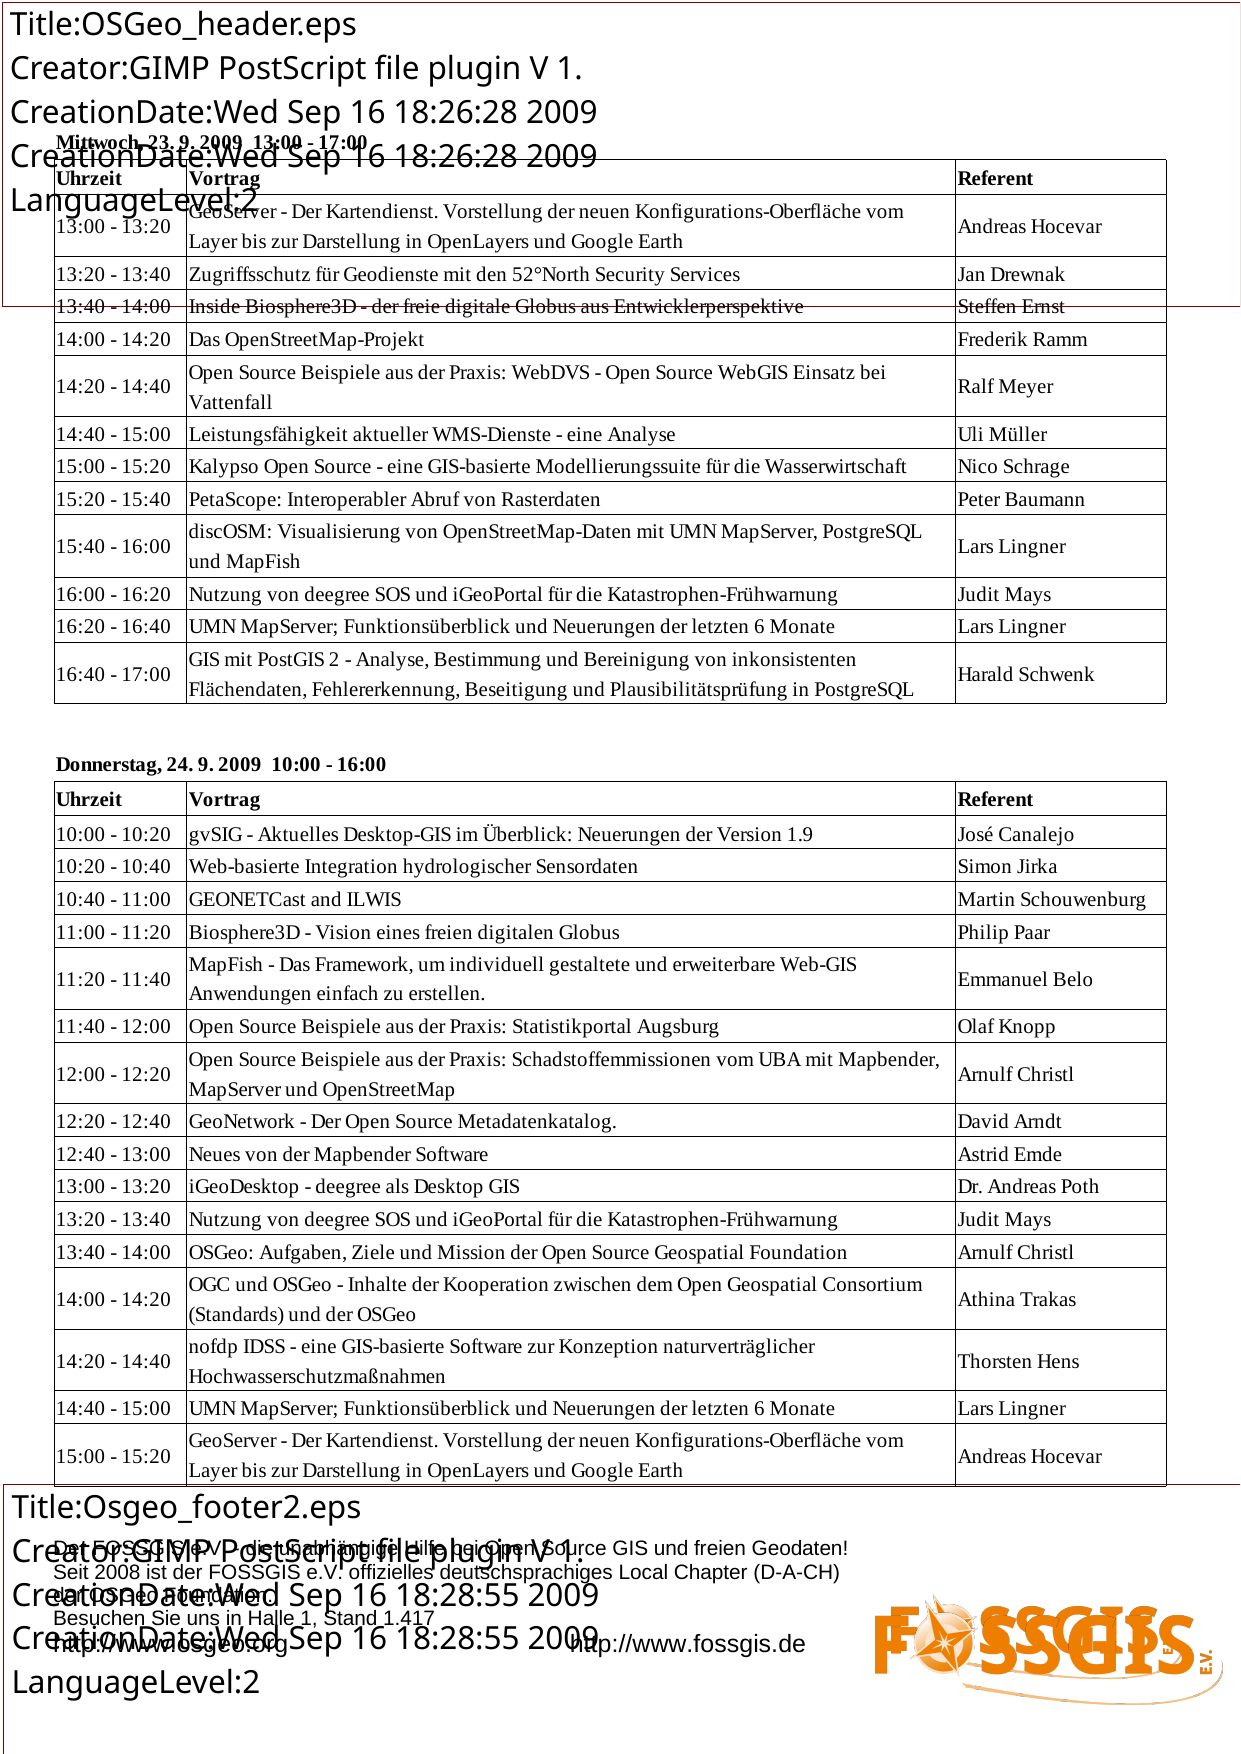

# Der FOSSGIS e.V. - die unabhängige Hilfe bei Open Source GIS und freien Geodaten! Seit 2008 ist der FOSSGIS e.V. offizielles deutschsprachiges Local Chapter (D-A-CH) der OSGeo Foundation. Besuchen Sie uns in Halle 1, Stand 1.417 http://www.osgeo.org				http://www.fossgis.de